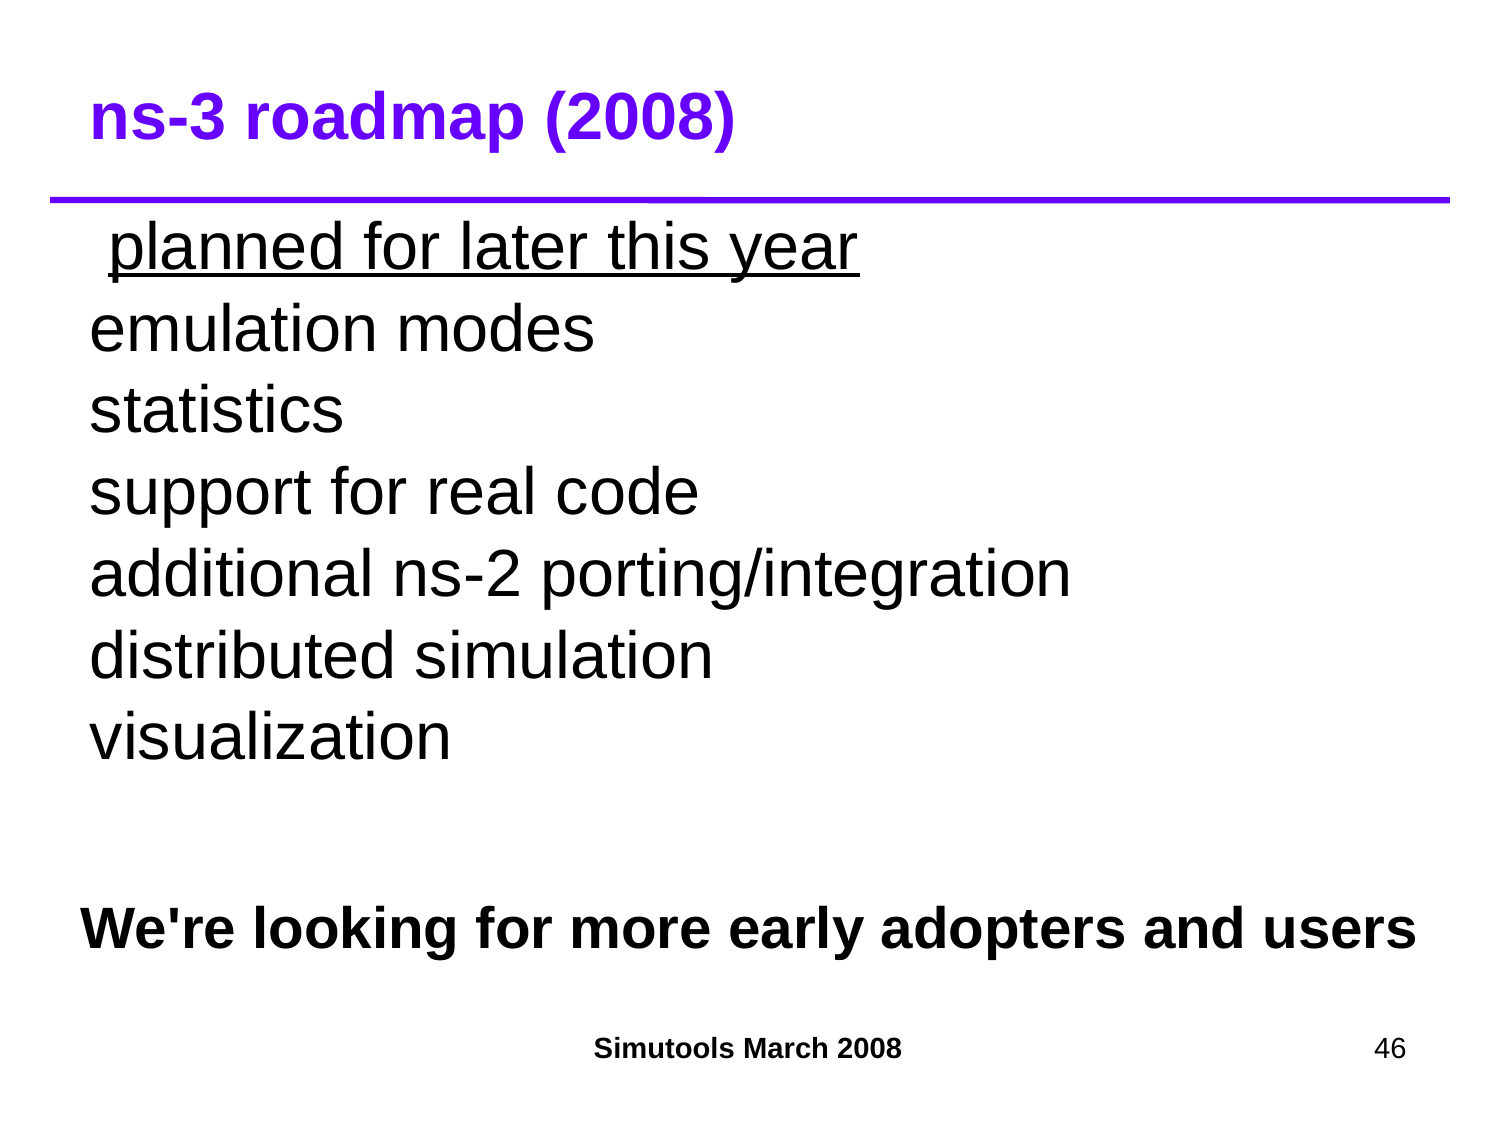

# ns-3 roadmap (2008)
 planned for later this year
emulation modes
statistics
support for real code
additional ns-2 porting/integration
distributed simulation
visualization
We're looking for more early adopters and users
46